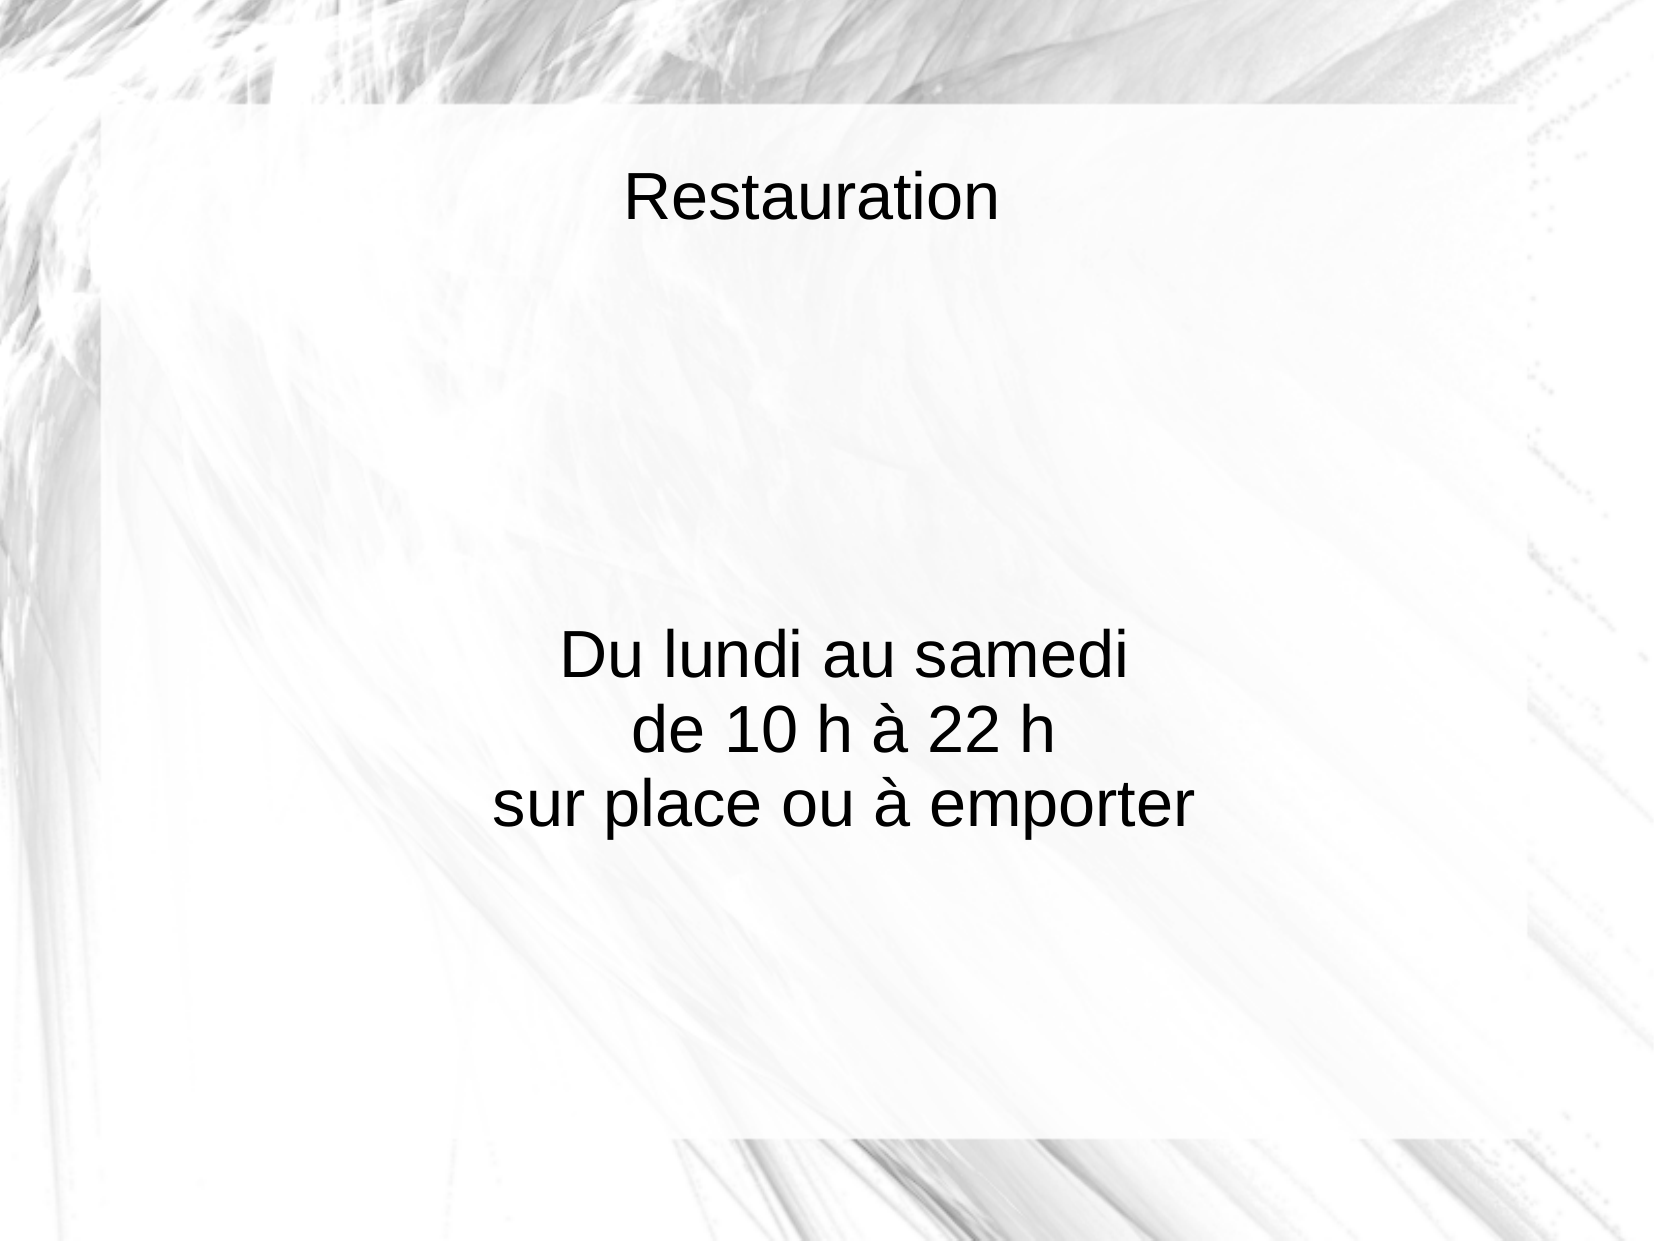

# Restauration
Du lundi au samedi
de 10 h à 22 h
sur place ou à emporter